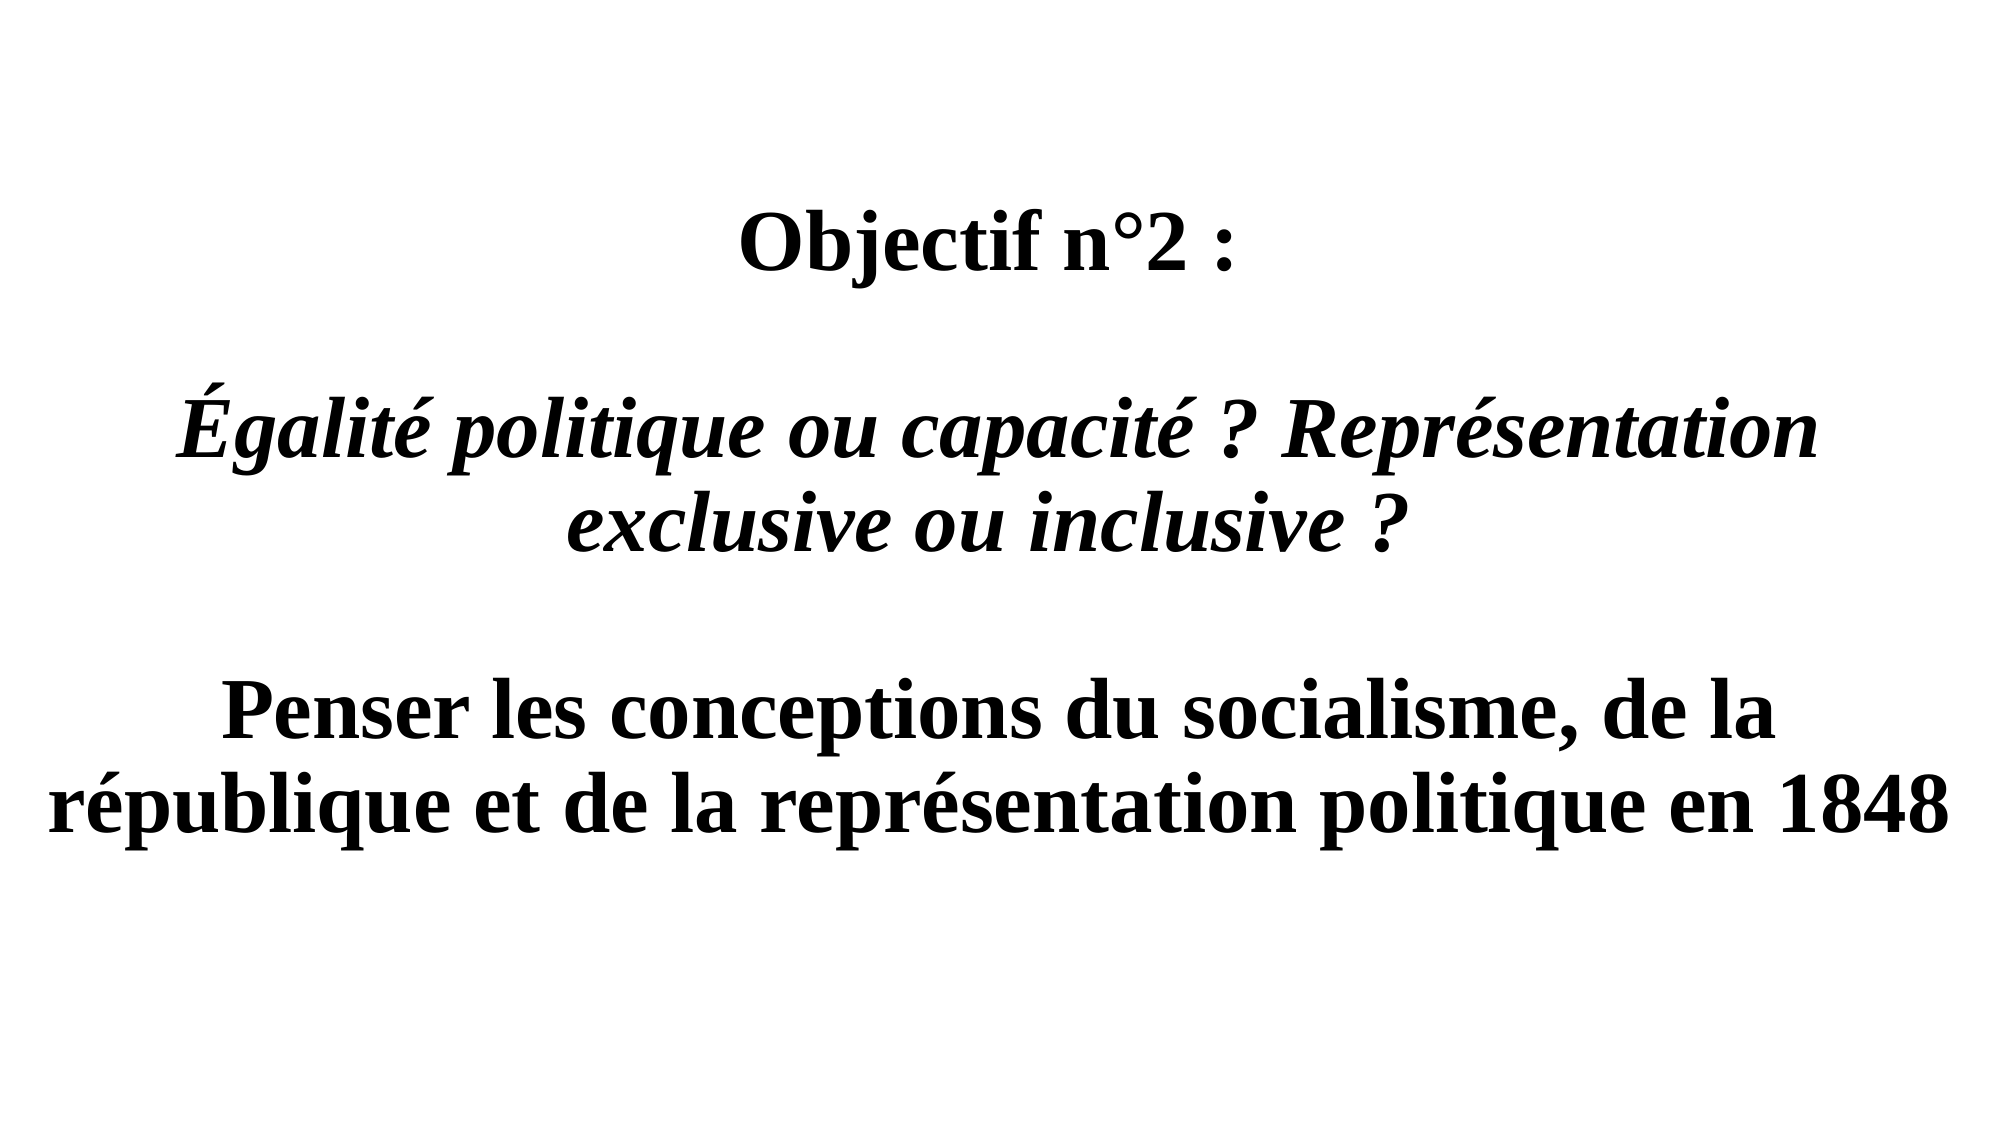

# Objectif n°2 : Égalité politique ou capacité ? Représentation exclusive ou inclusive ? Penser les conceptions du socialisme, de la république et de la représentation politique en 1848